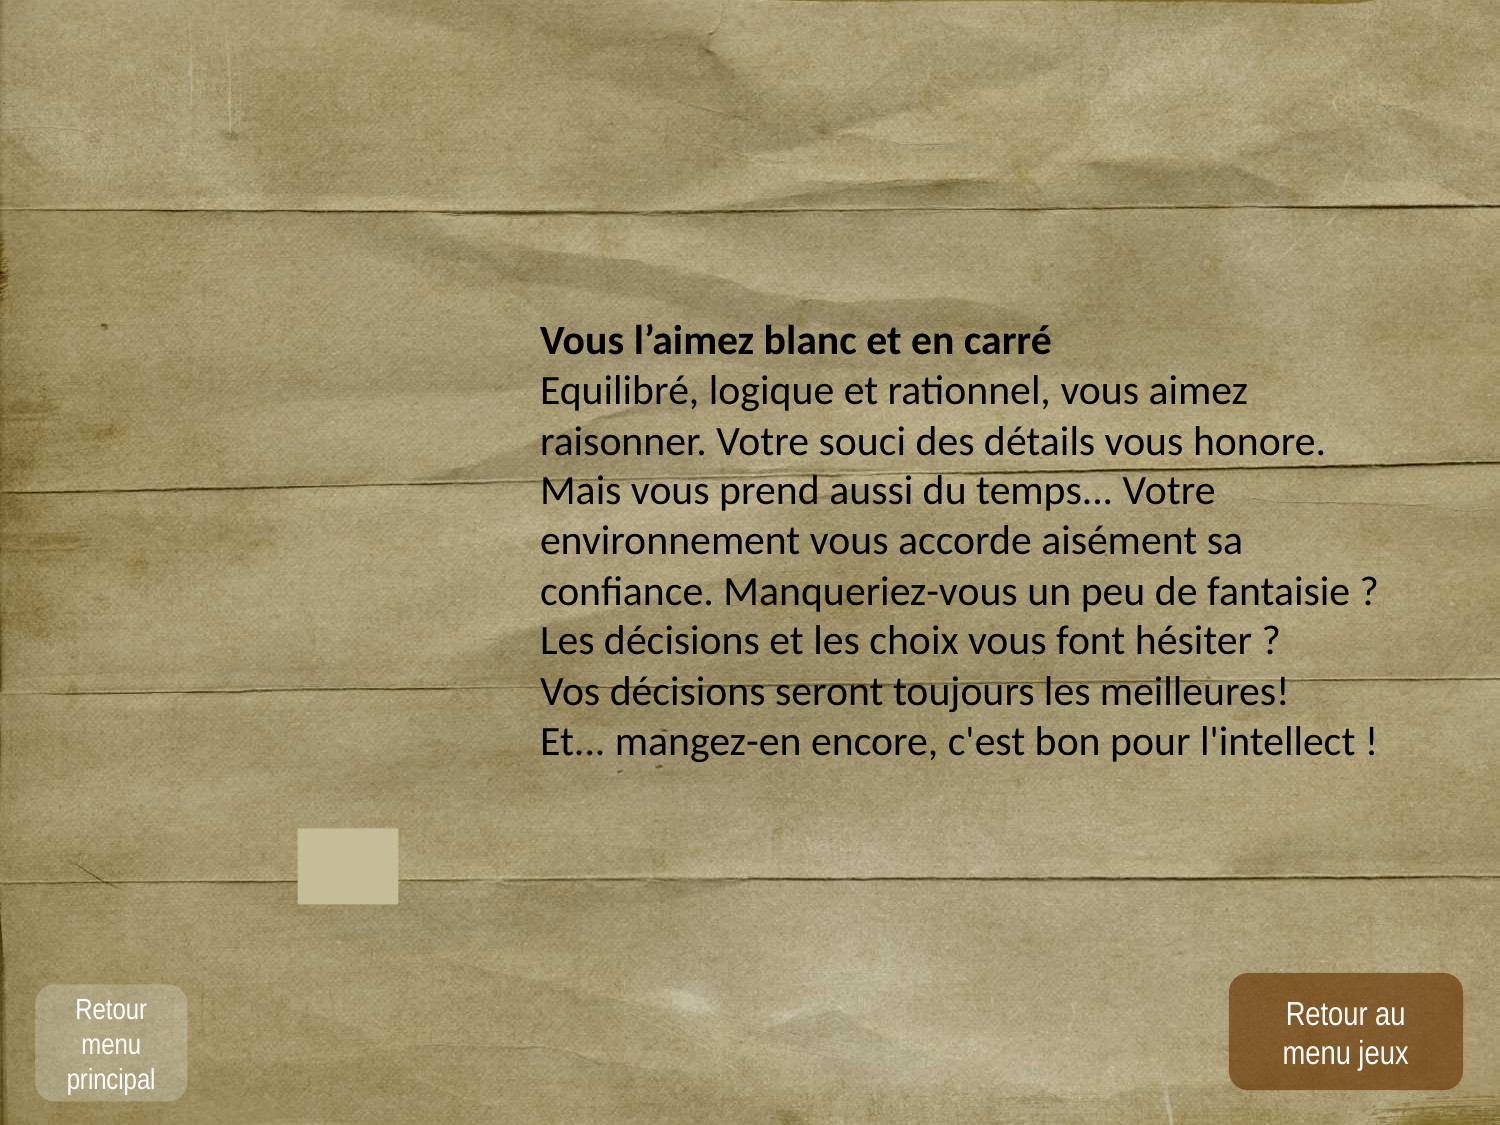

Vous l’aimez blanc et en carré
Equilibré, logique et rationnel, vous aimez raisonner. Votre souci des détails vous honore. Mais vous prend aussi du temps... Votre environnement vous accorde aisément sa confiance. Manqueriez-vous un peu de fantaisie ?
Les décisions et les choix vous font hésiter ?
Vos décisions seront toujours les meilleures!
Et... mangez-en encore, c'est bon pour l'intellect !
Retour au menu jeux
Retour menu
principal